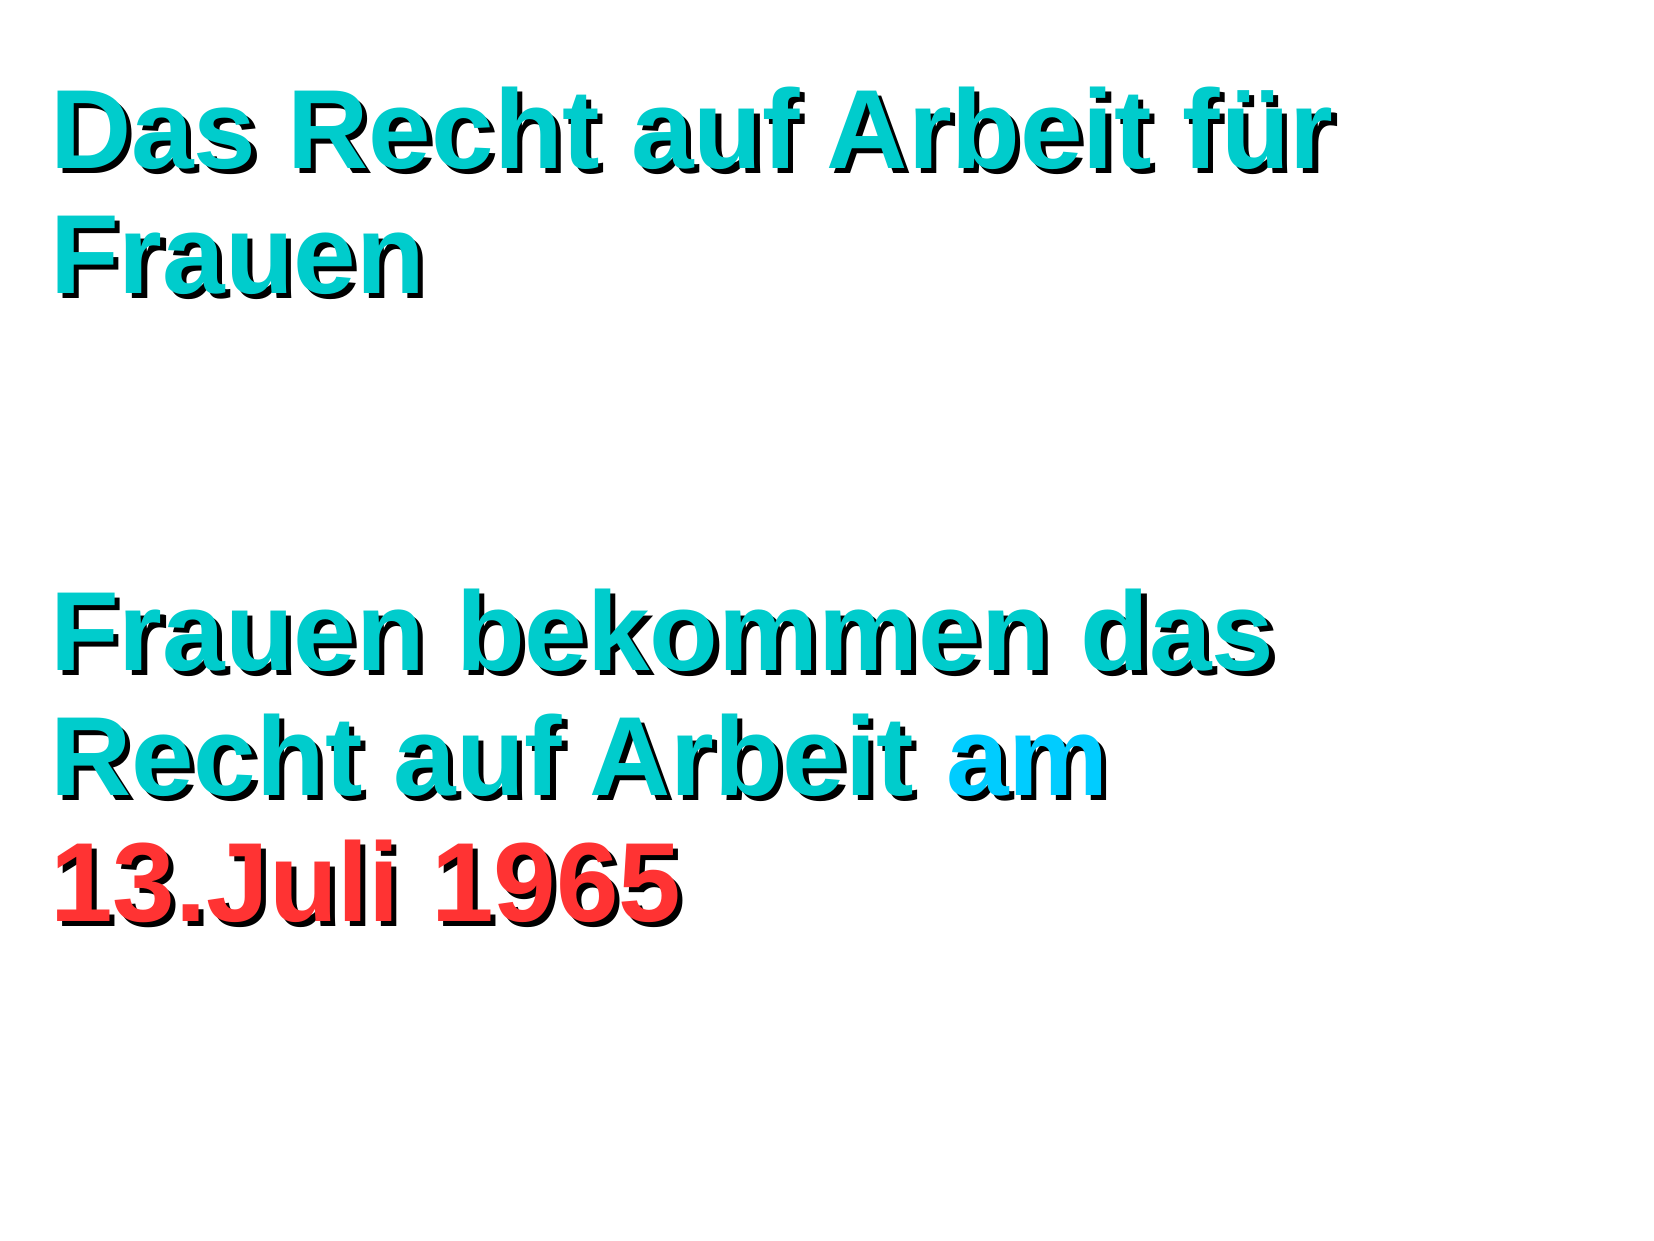

Das Recht auf Arbeit für
Frauen
Frauen bekommen das
Recht auf Arbeit am
13.Juli 1965